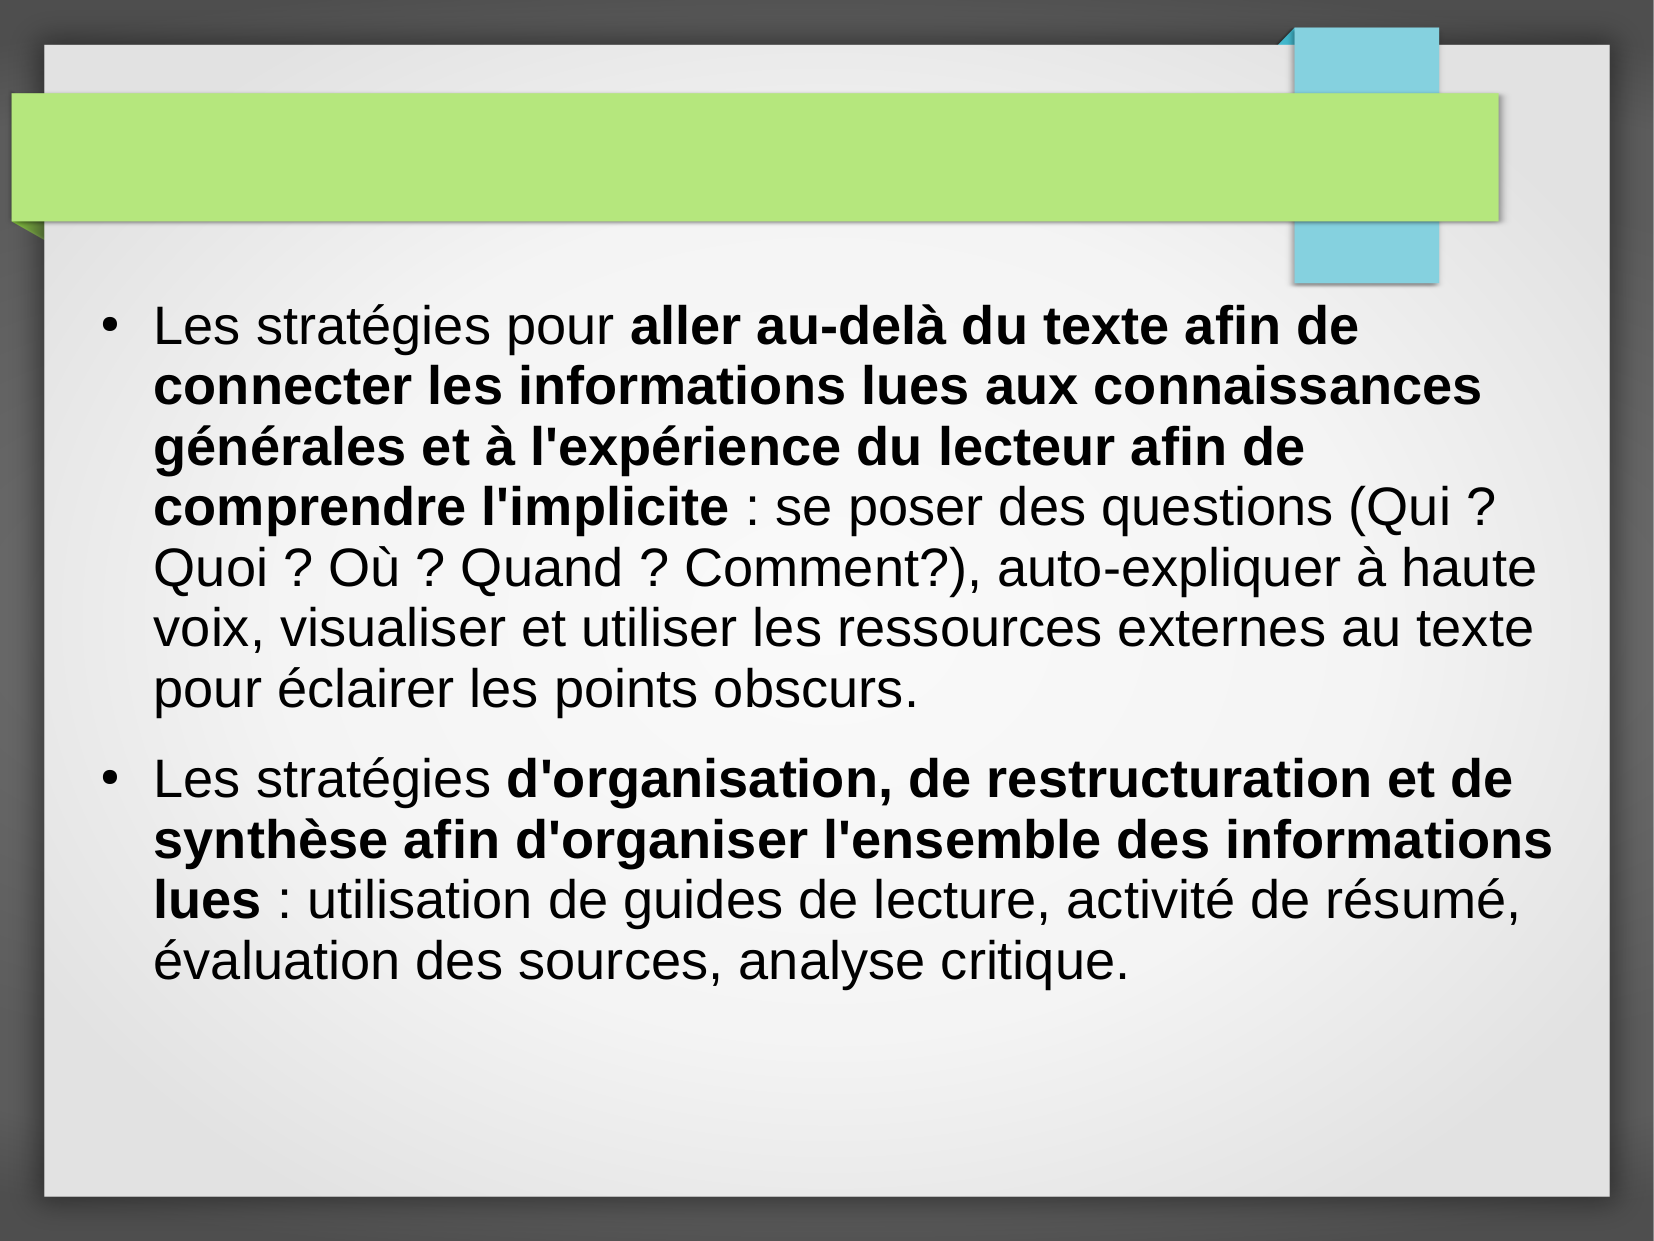

#
Les stratégies pour aller au-delà du texte afin de connecter les informations lues aux connaissances générales et à l'expérience du lecteur afin de comprendre l'implicite : se poser des questions (Qui ? Quoi ? Où ? Quand ? Comment?), auto-expliquer à haute voix, visualiser et utiliser les ressources externes au texte pour éclairer les points obscurs.
Les stratégies d'organisation, de restructuration et de synthèse afin d'organiser l'ensemble des informations lues : utilisation de guides de lecture, activité de résumé, évaluation des sources, analyse critique.